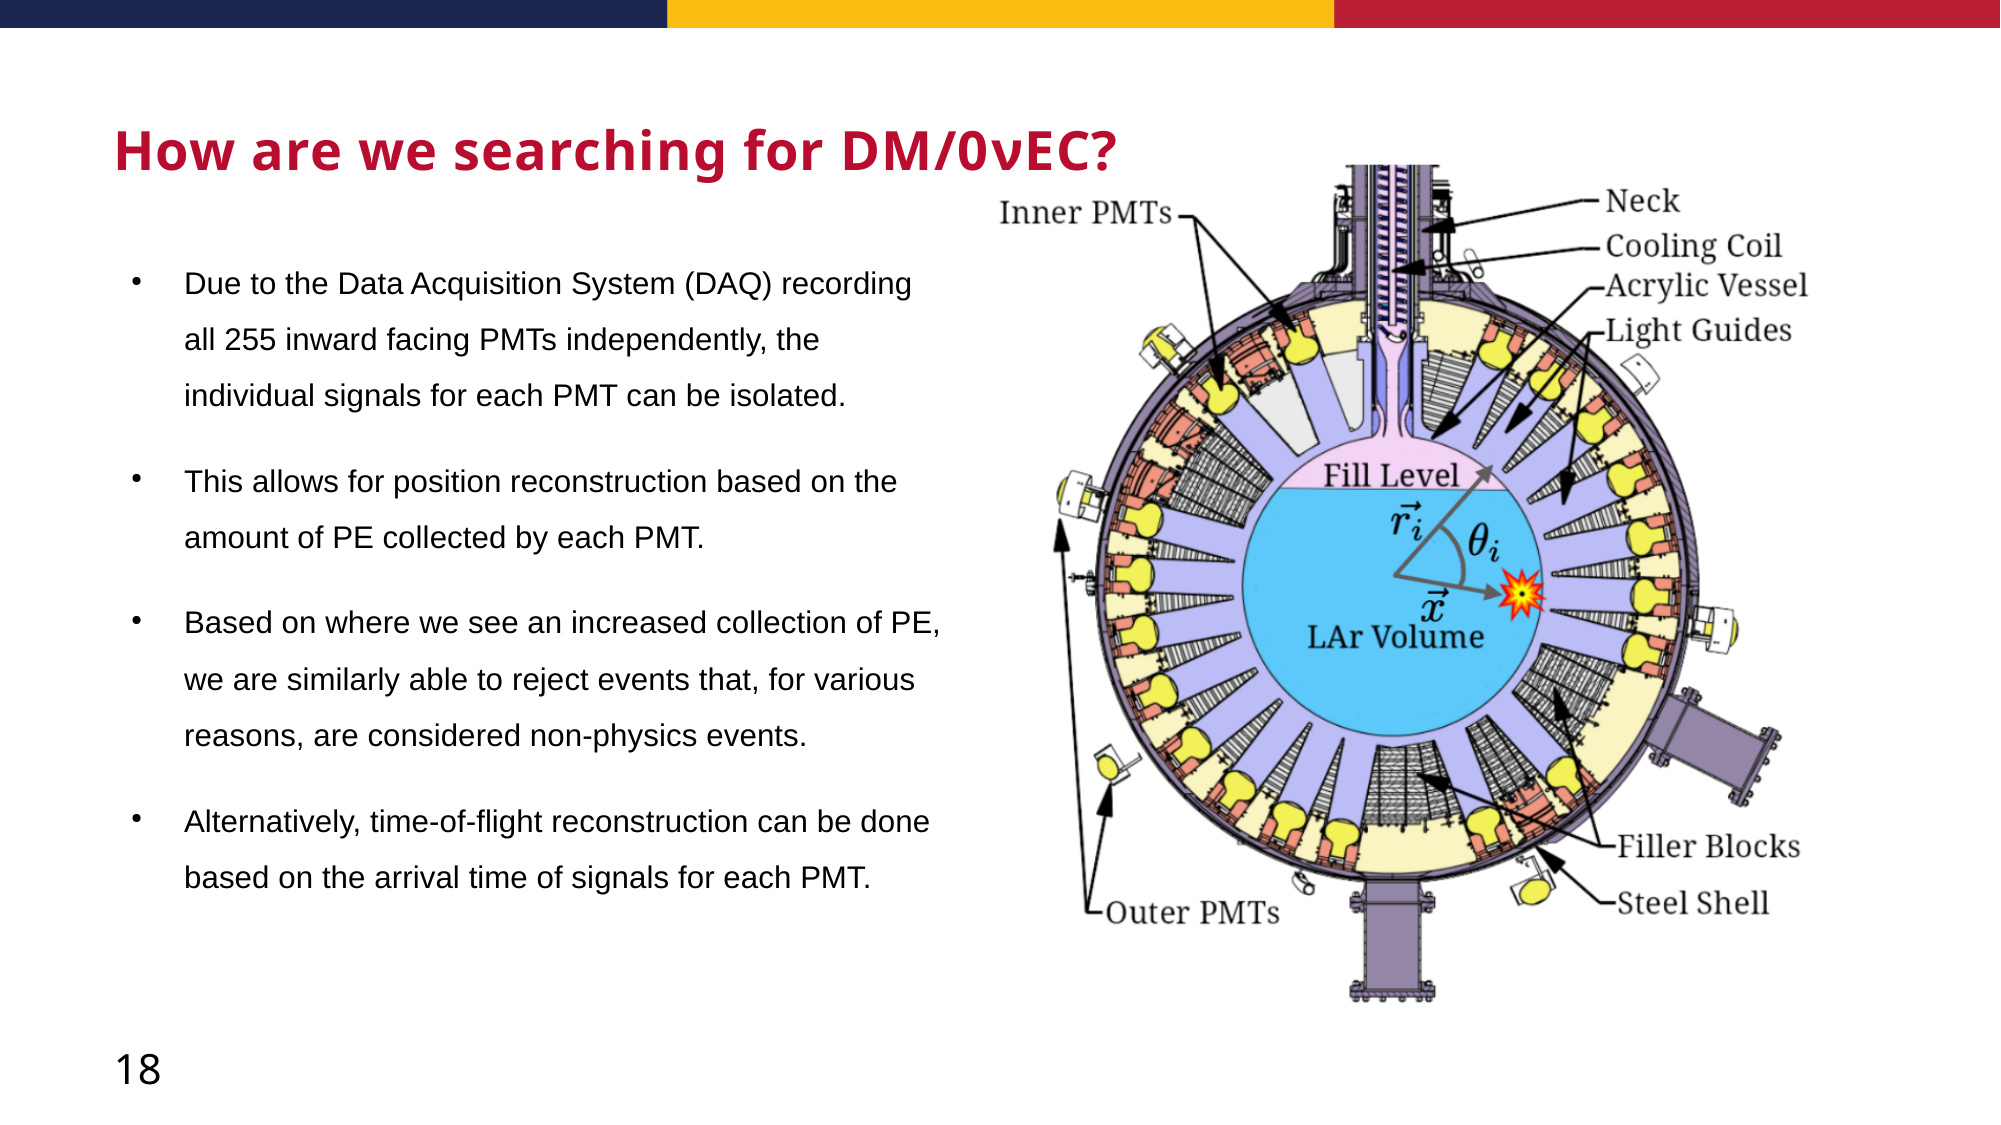

# How are we searching for DM/0νEC?
Due to the Data Acquisition System (DAQ) recording all 255 inward facing PMTs independently, the individual signals for each PMT can be isolated.
This allows for position reconstruction based on the amount of PE collected by each PMT.
Based on where we see an increased collection of PE, we are similarly able to reject events that, for various reasons, are considered non-physics events.
Alternatively, time-of-flight reconstruction can be done based on the arrival time of signals for each PMT.